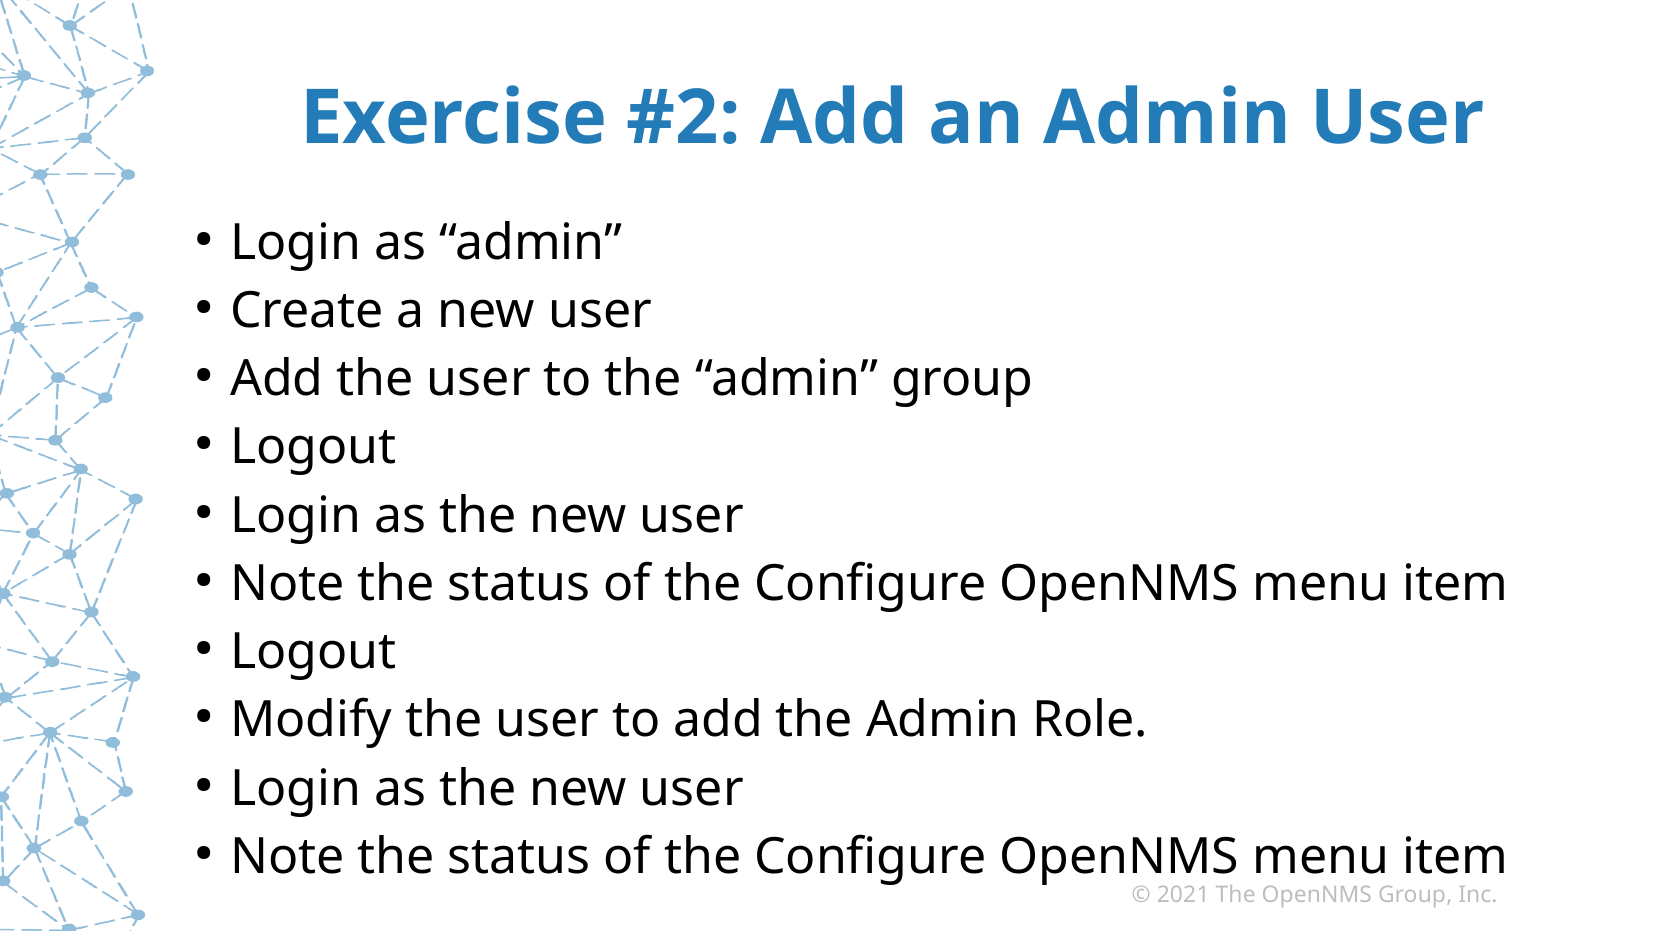

# Exercise #2: Add an Admin User
Login as “admin”
Create a new user
Add the user to the “admin” group
Logout
Login as the new user
Note the status of the Configure OpenNMS menu item
Logout
Modify the user to add the Admin Role.
Login as the new user
Note the status of the Configure OpenNMS menu item